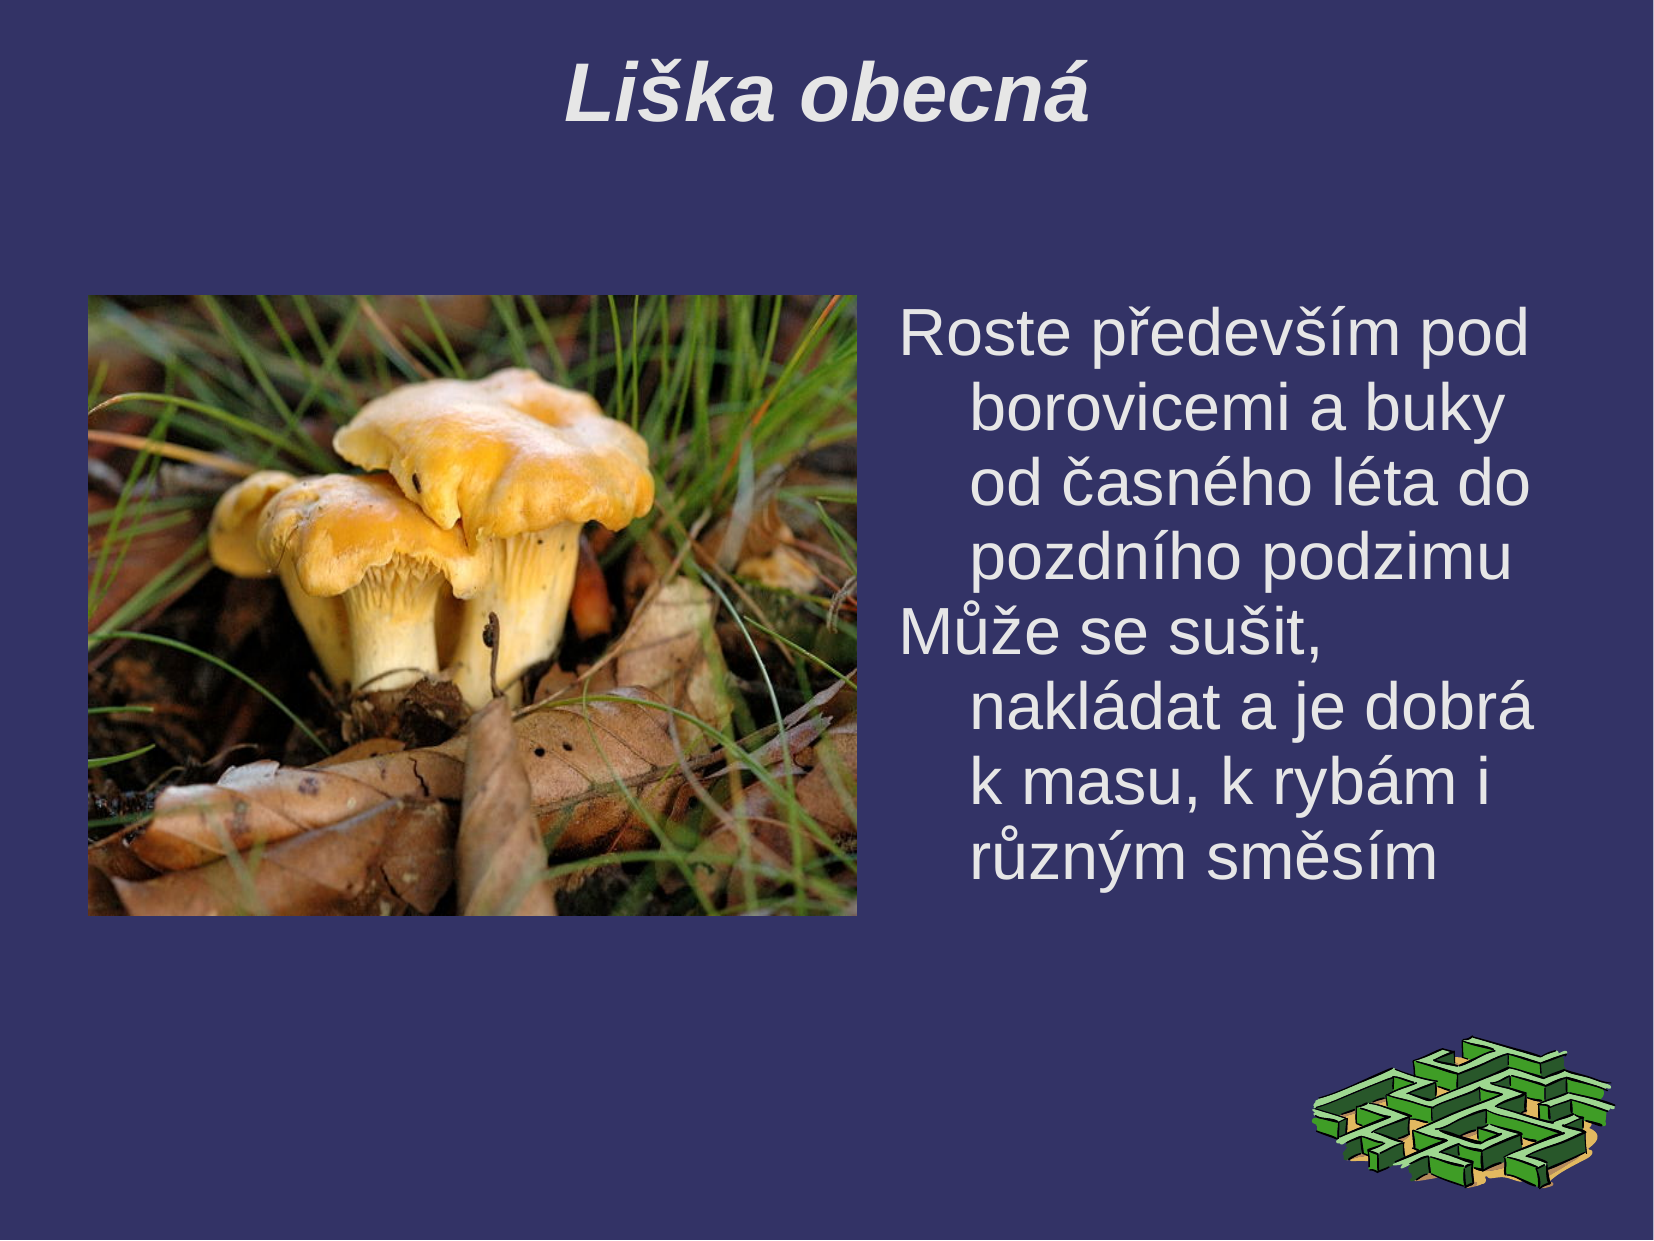

# Liška obecná
Roste především pod borovicemi a buky od časného léta do pozdního podzimu
Může se sušit, nakládat a je dobrá k masu, k rybám i různým směsím